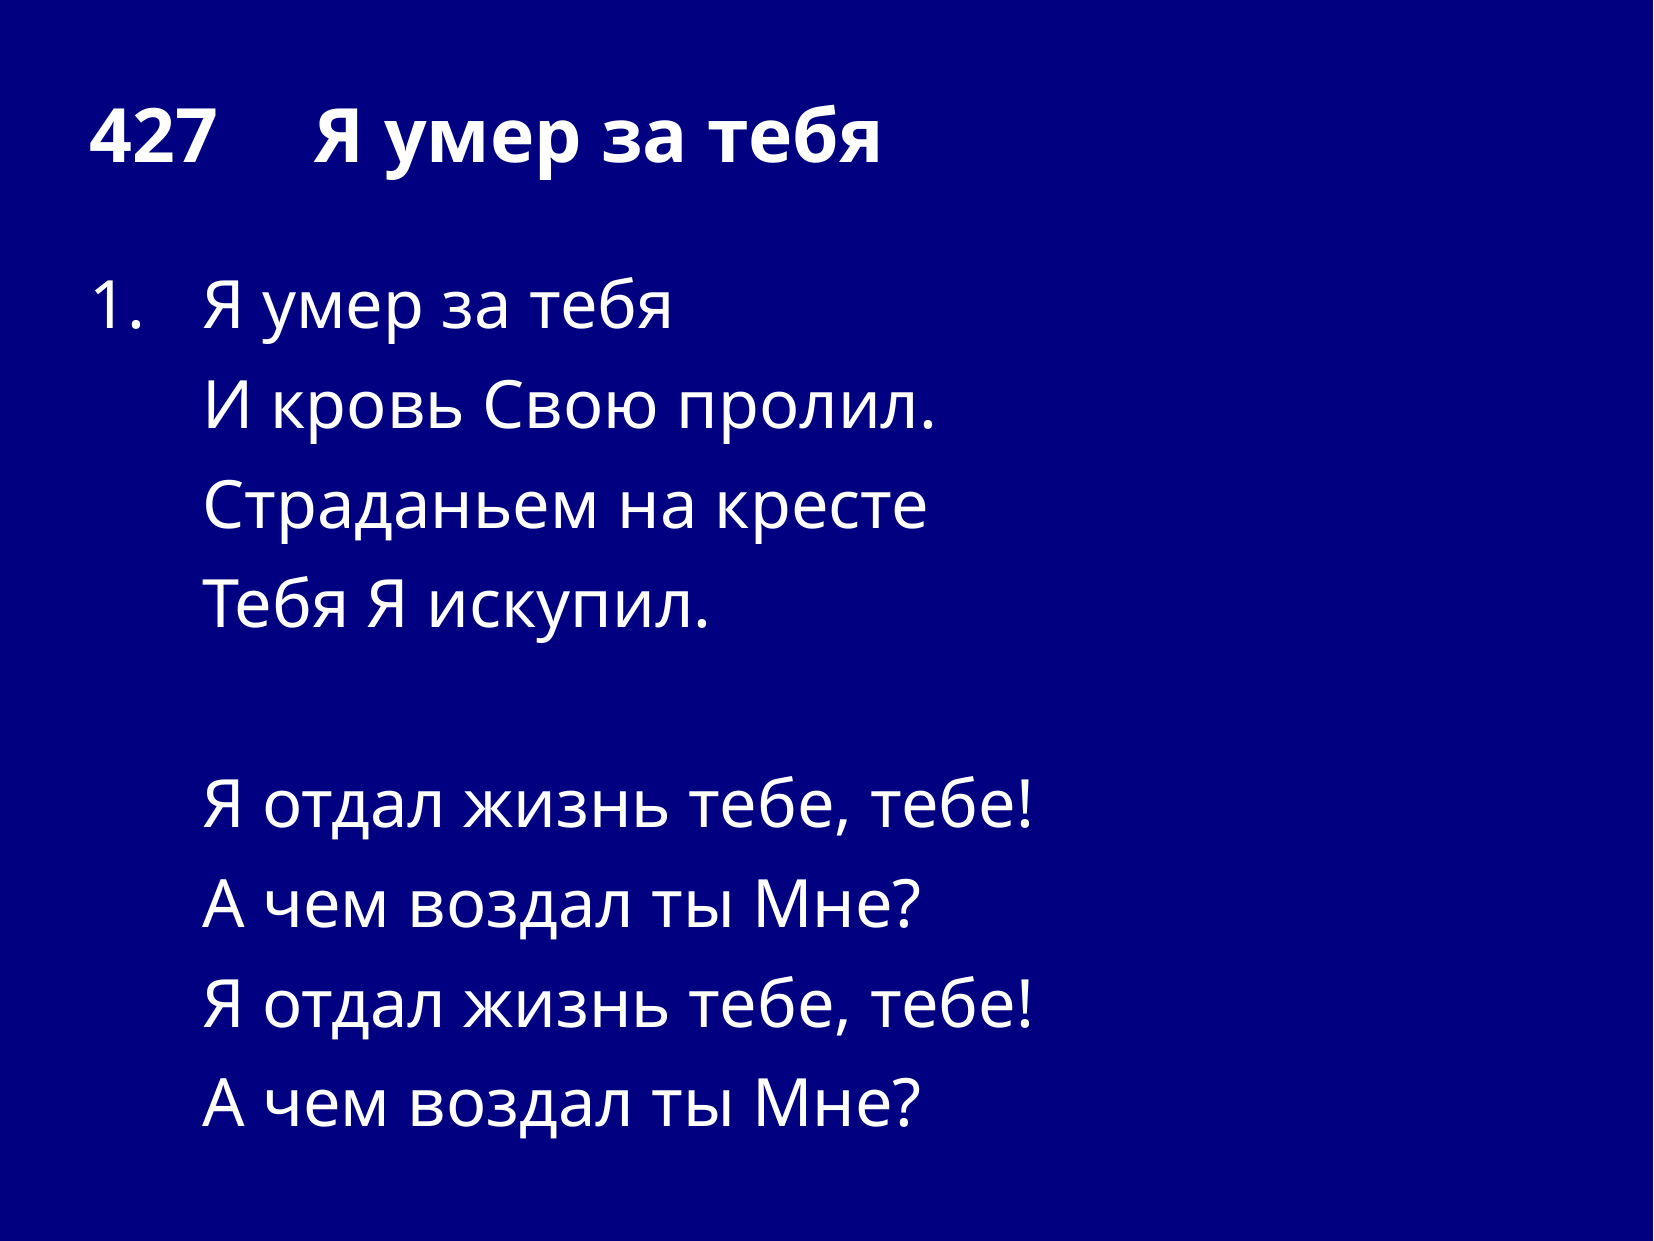

427	Я умер за тебя
1.	Я умер за тебя
	И кровь Свою пролил.
	Страданьем на кресте
	Тебя Я искупил.
	Я отдал жизнь тебе, тебе!
	А чем воздал ты Мне?
	Я отдал жизнь тебе, тебе!
	А чем воздал ты Мне?